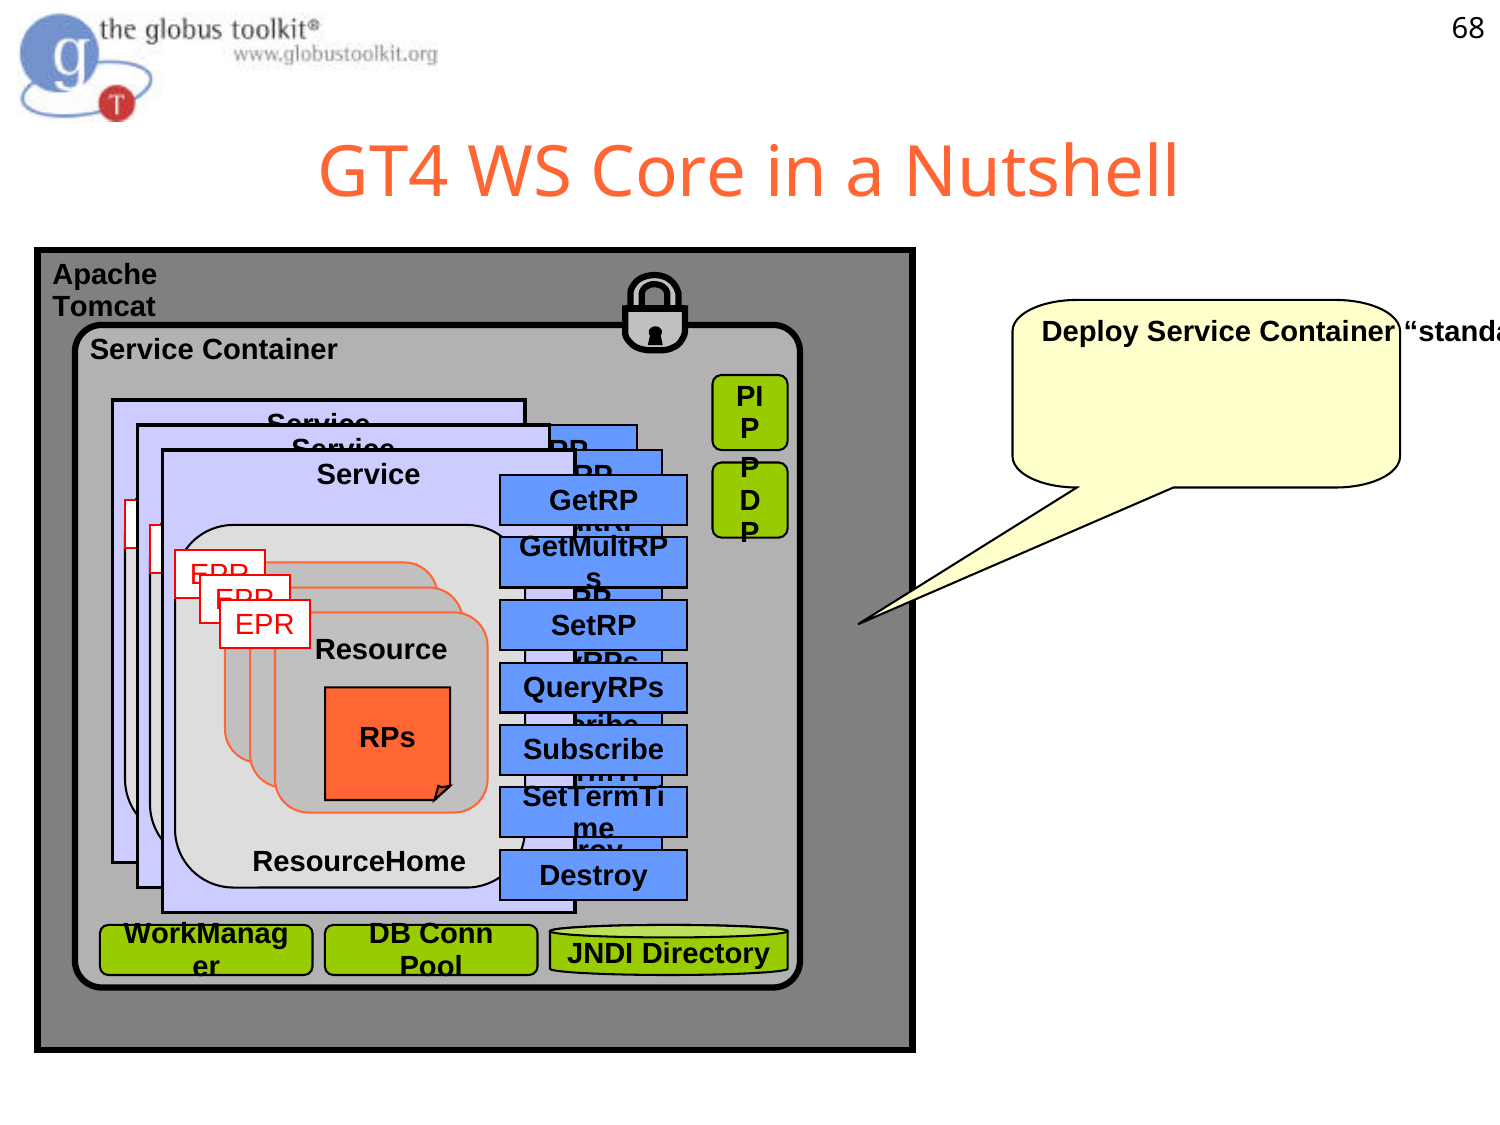

68
# GT4 WS Core in a Nutshell
Apache Tomcat
Deploy Service Container “standalone” or within Apache Tomcat
Service Container
PIP
Service
GetRP
GetMultRPs
EPR
EPR
EPR
SetRP
Resource
RPs
QueryRPs
Subscribe
SetTermTime
ResourceHome
Destroy
Service
GetRP
GetMultRPs
EPR
EPR
EPR
SetRP
Resource
RPs
QueryRPs
Subscribe
SetTermTime
ResourceHome
Destroy
Service
GetRP
GetMultRPs
EPR
EPR
EPR
SetRP
Resource
RPs
QueryRPs
Subscribe
SetTermTime
ResourceHome
Destroy
PDP
WorkManager
DB Conn Pool
JNDI Directory